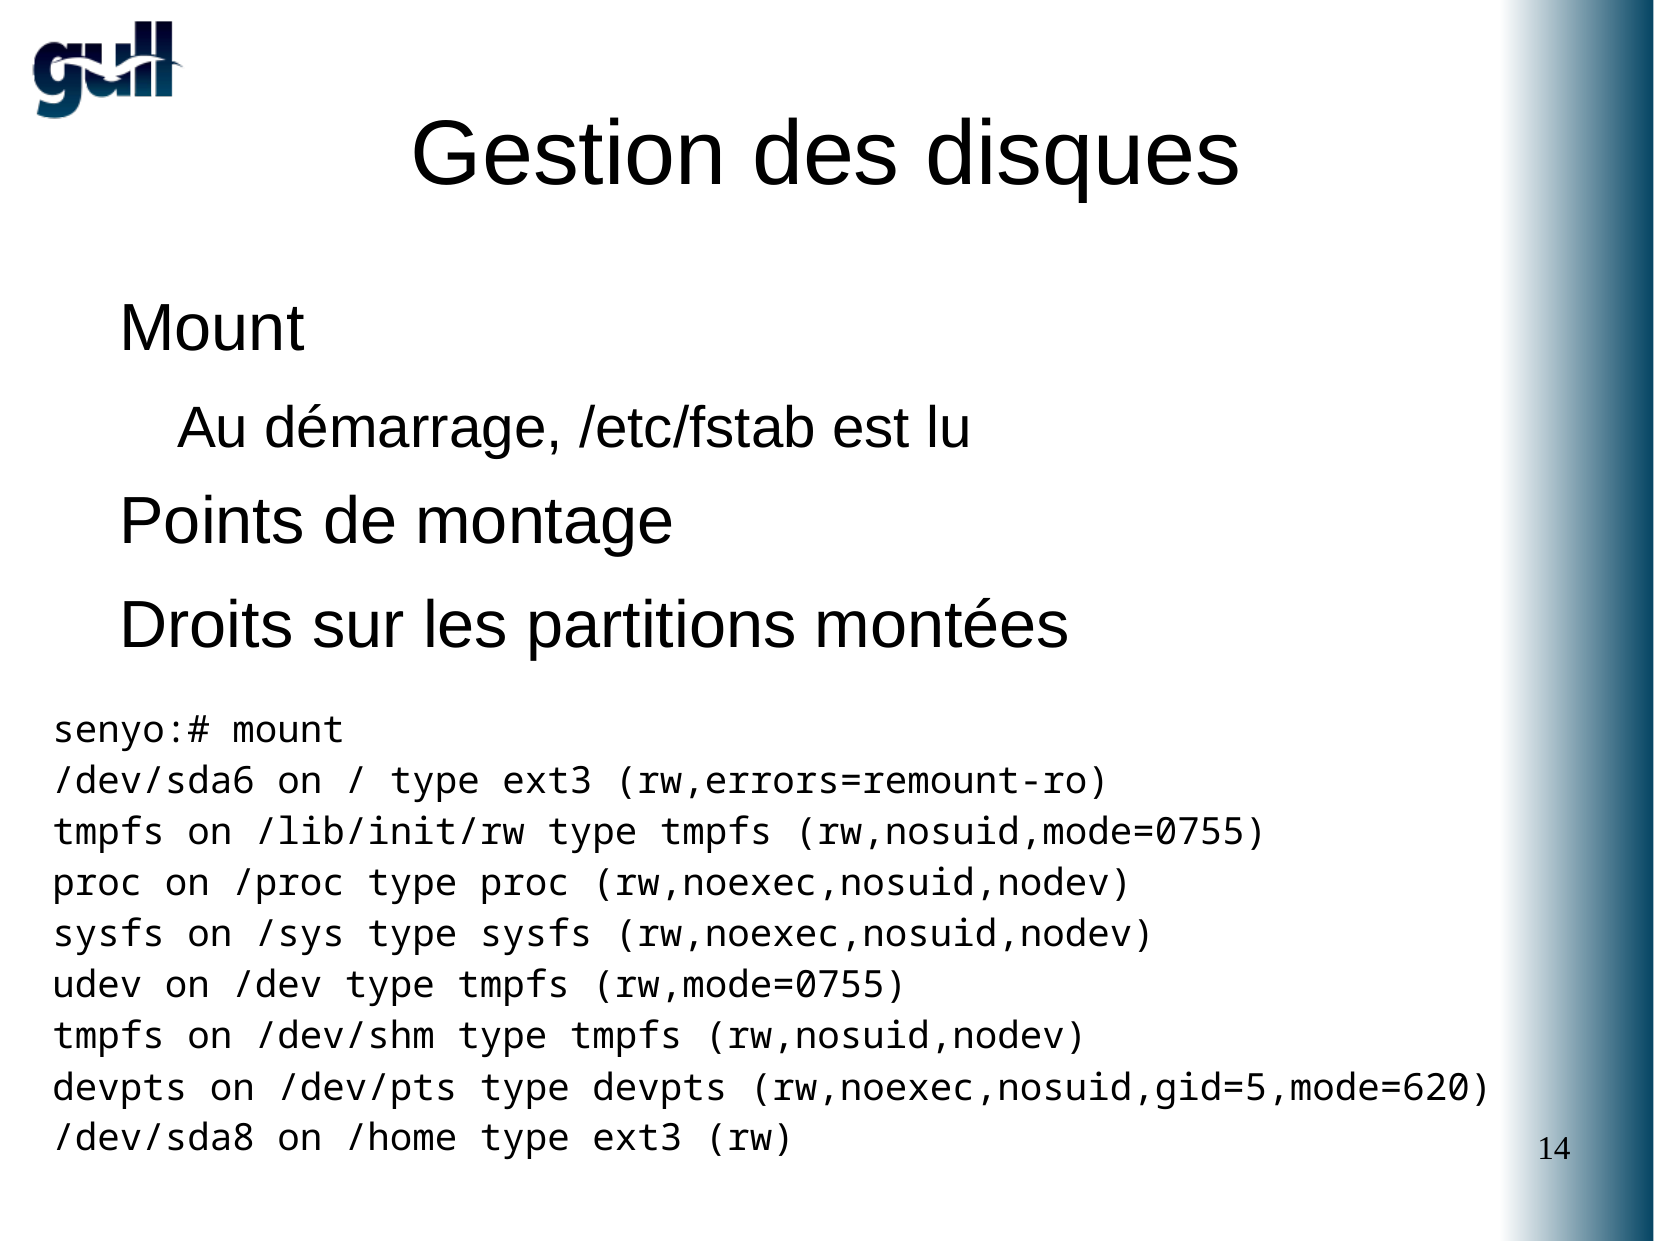

# Gestion des disques
 Mount
Au démarrage, /etc/fstab est lu
 Points de montage
 Droits sur les partitions montées
senyo:# mount
/dev/sda6 on / type ext3 (rw,errors=remount-ro)
tmpfs on /lib/init/rw type tmpfs (rw,nosuid,mode=0755)
proc on /proc type proc (rw,noexec,nosuid,nodev)
sysfs on /sys type sysfs (rw,noexec,nosuid,nodev)
udev on /dev type tmpfs (rw,mode=0755)
tmpfs on /dev/shm type tmpfs (rw,nosuid,nodev)
devpts on /dev/pts type devpts (rw,noexec,nosuid,gid=5,mode=620)
/dev/sda8 on /home type ext3 (rw)
14